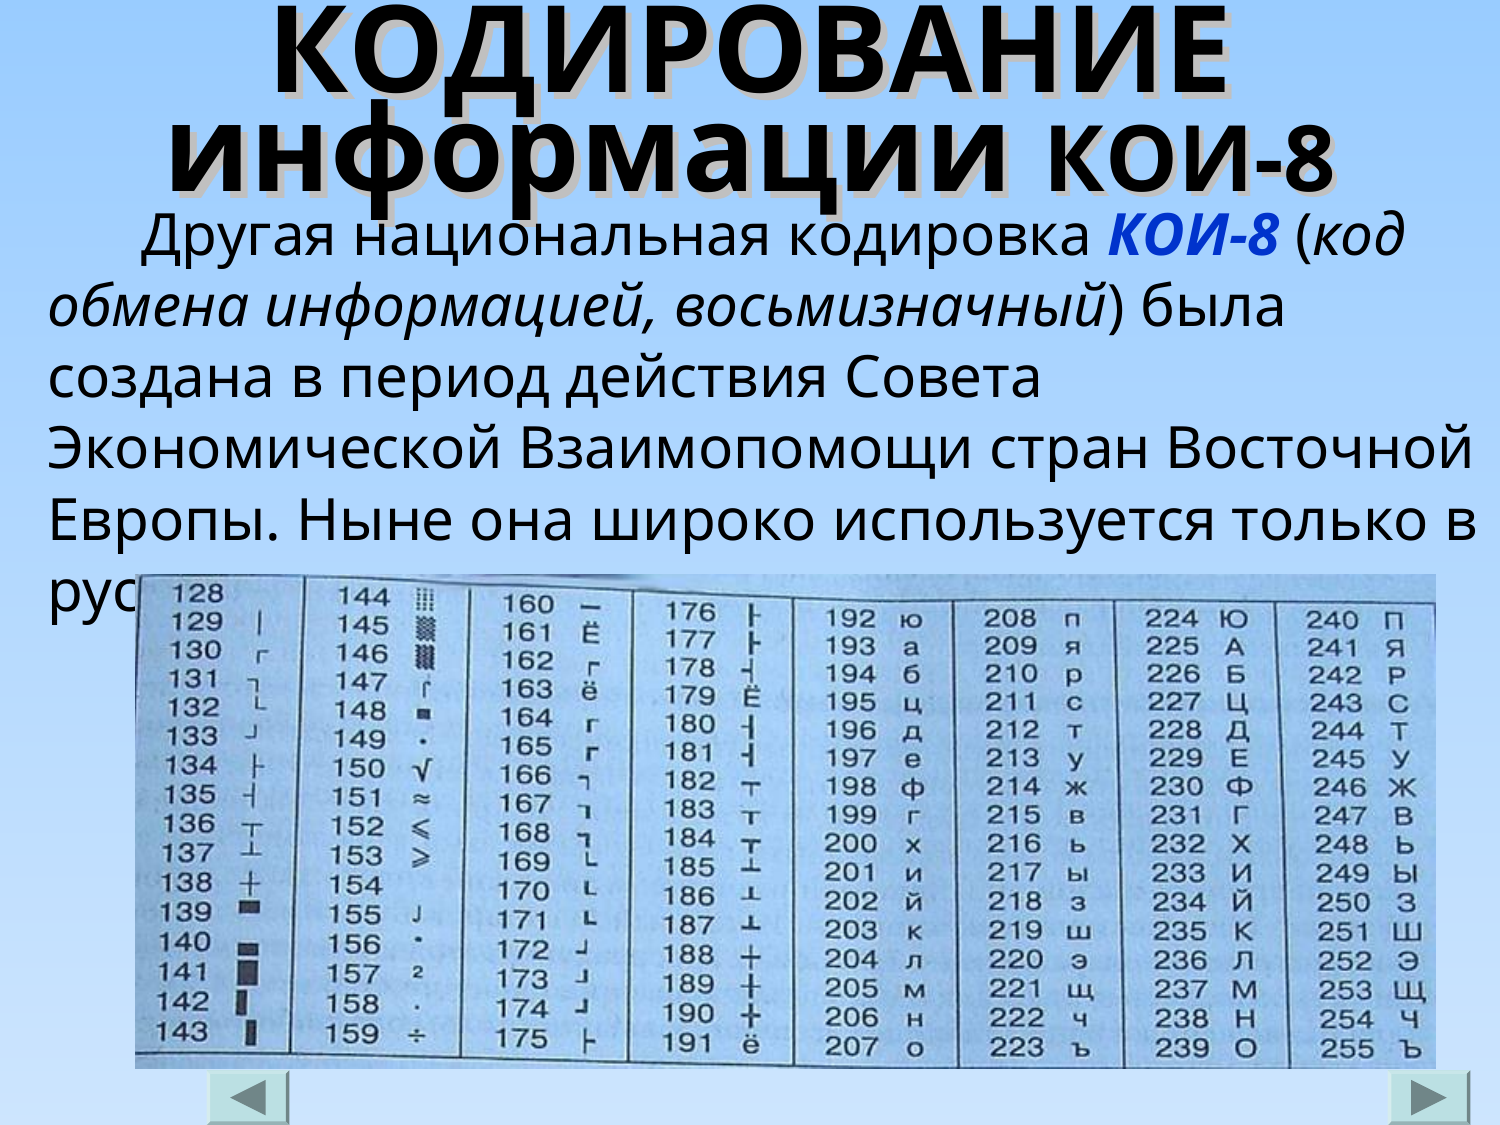

# КОДИРОВАНИЕ информации КОИ-8
		Другая национальная кодировка КОИ-8 (код обмена информацией, восьмизначный) была создана в период действия Совета Экономической Взаимопомощи стран Восточной Европы. Ныне она широко используется только в русском секторе интернета.
12